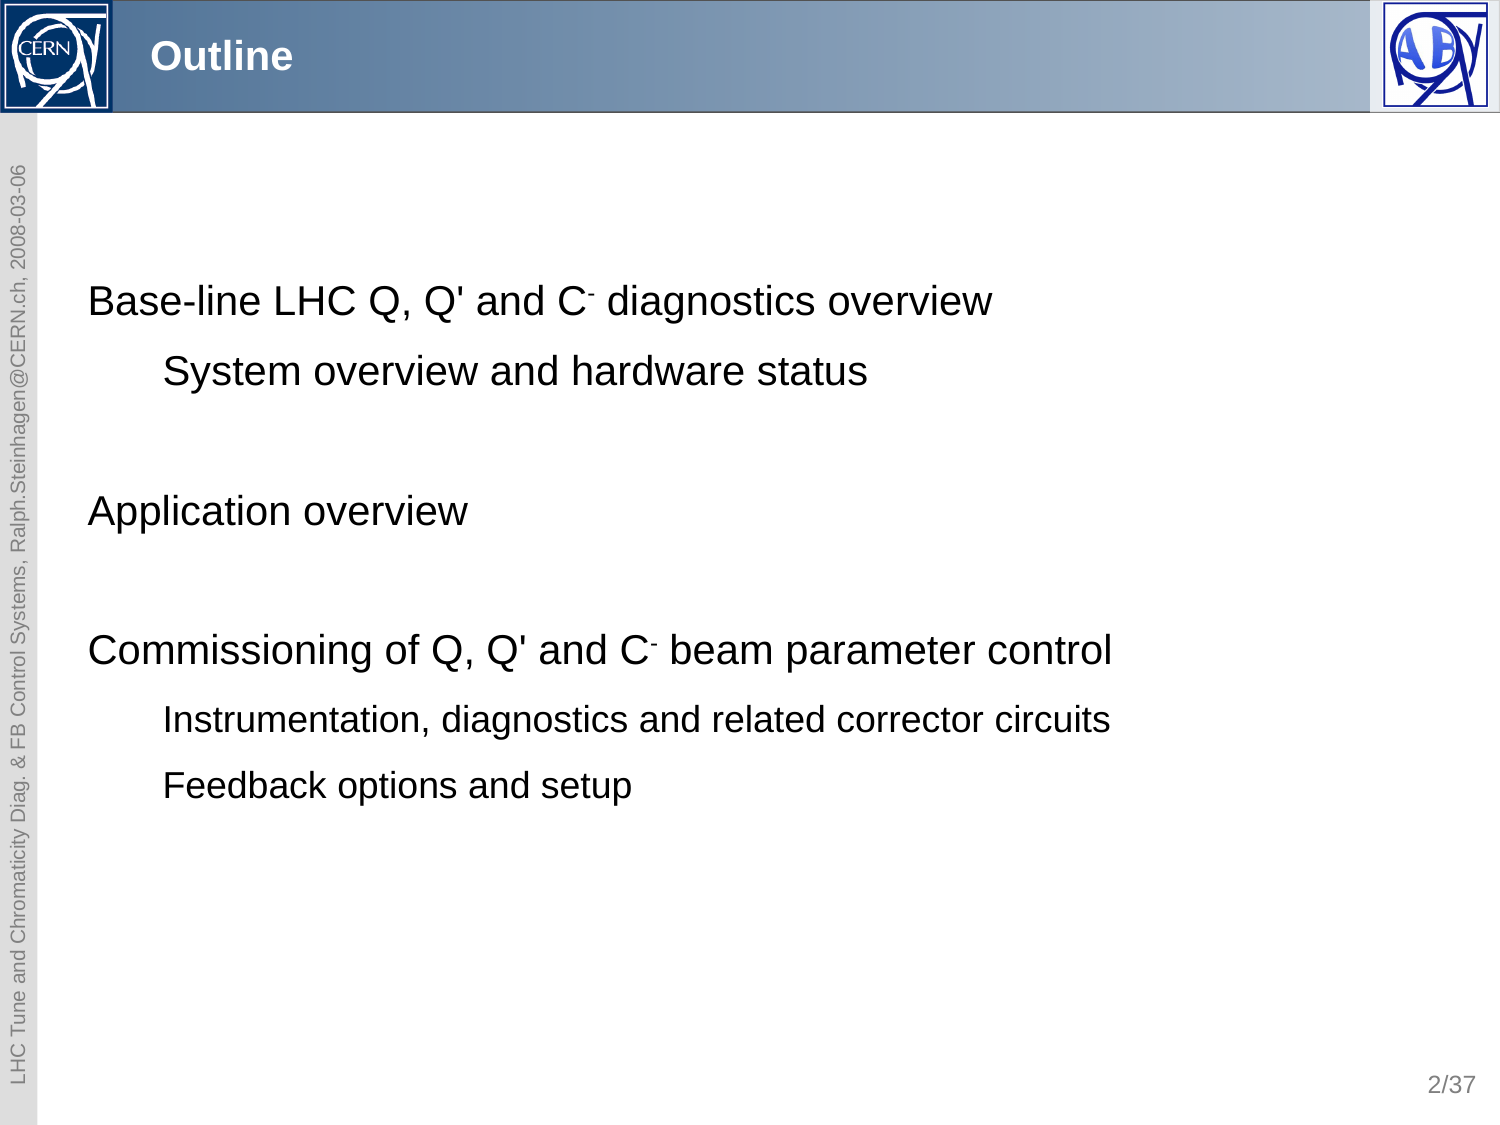

# Outline
Base-line LHC Q, Q' and C- diagnostics overview
System overview and hardware status
Application overview
Commissioning of Q, Q' and C- beam parameter control
Instrumentation, diagnostics and related corrector circuits
Feedback options and setup